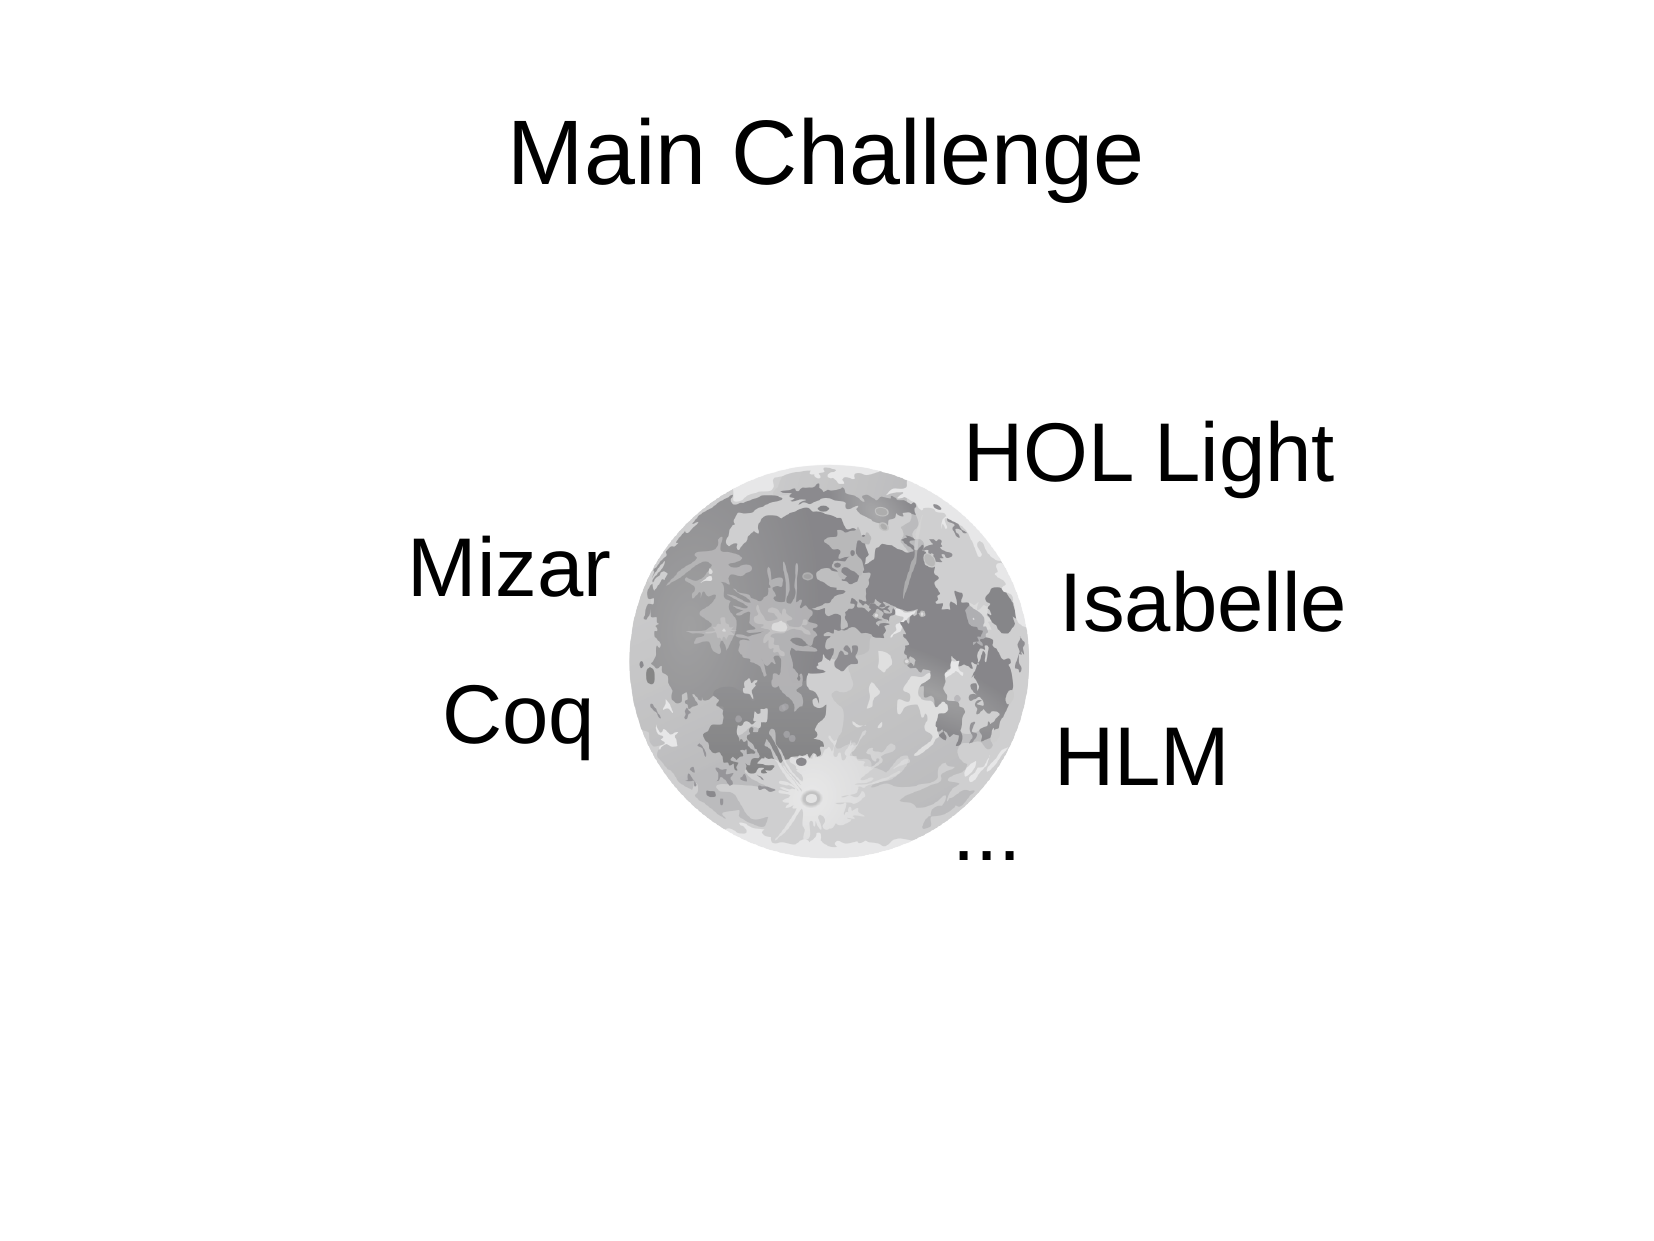

# Main Challenge
HOL Light
Mizar
Isabelle
Coq
HLM
...